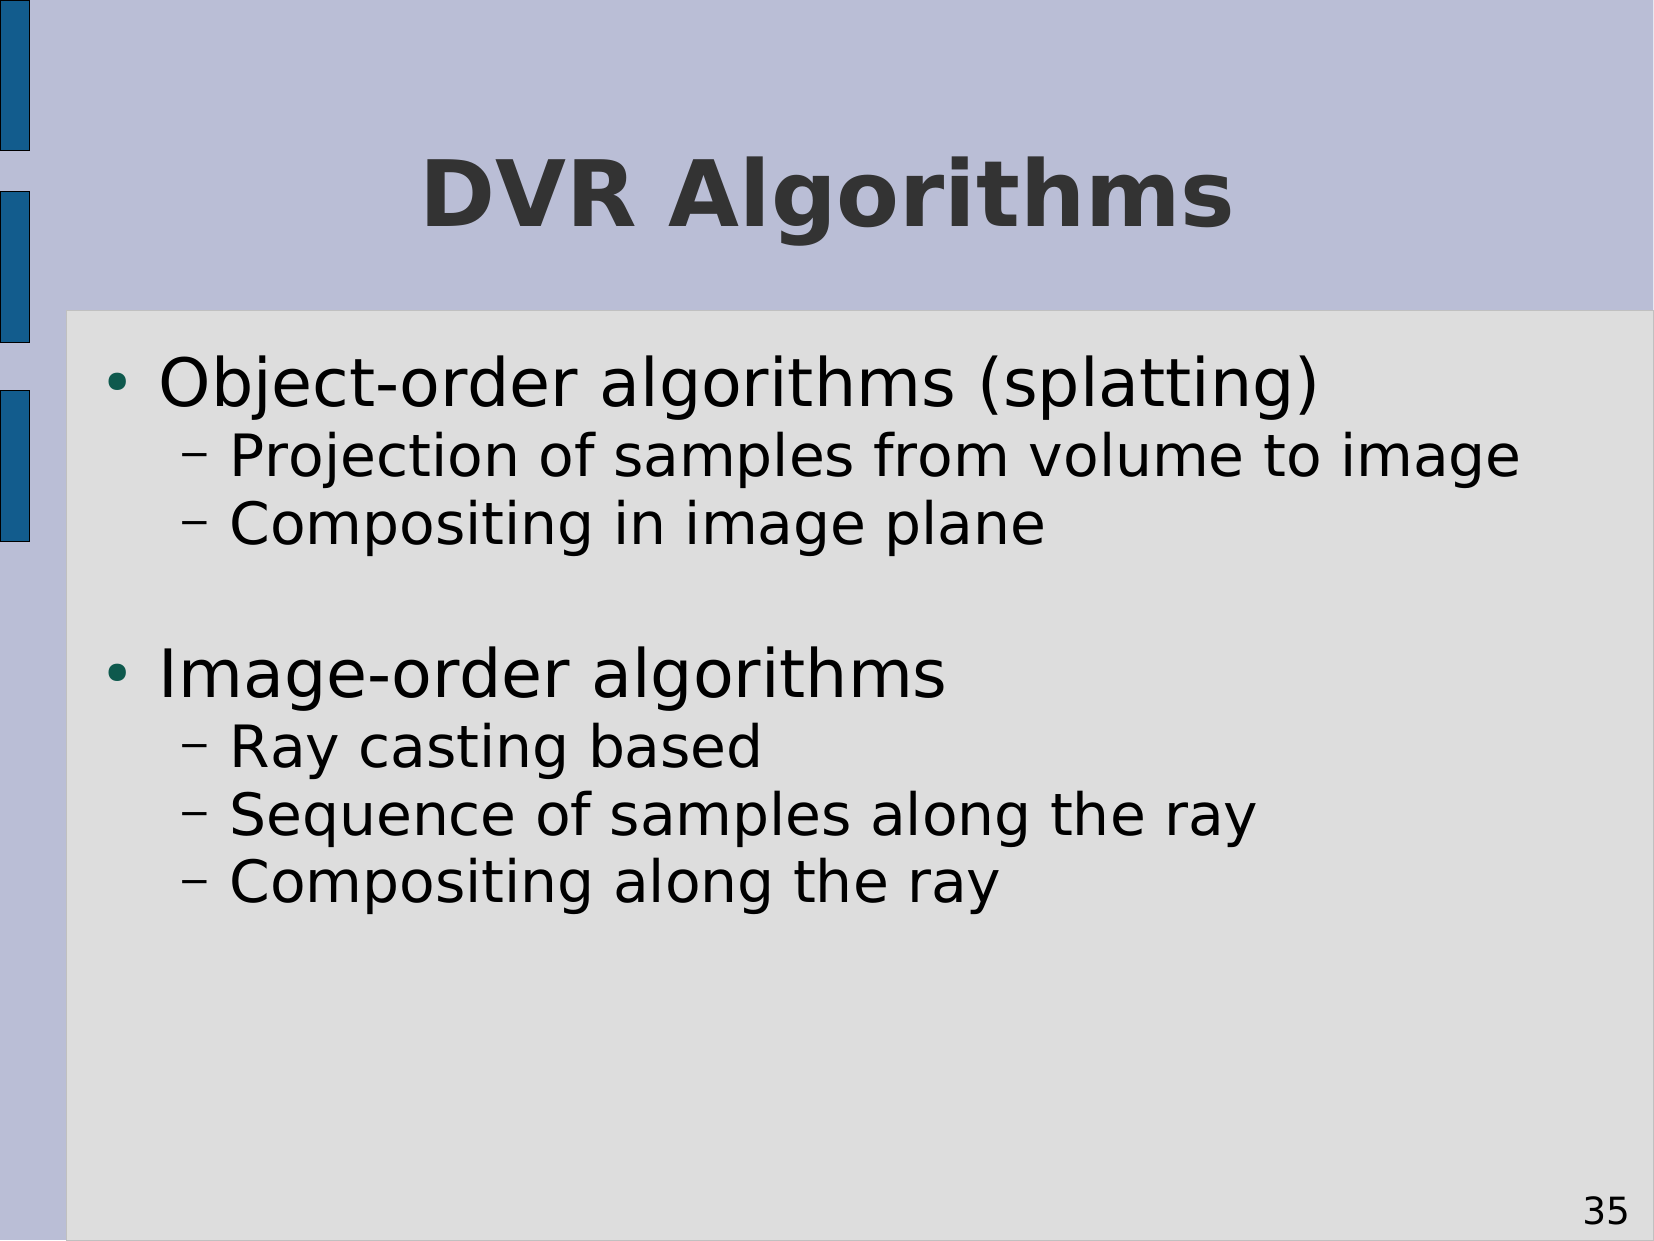

# DVR Algorithms
Object-order algorithms (splatting)
Projection of samples from volume to image
Compositing in image plane
Image-order algorithms
Ray casting based
Sequence of samples along the ray
Compositing along the ray